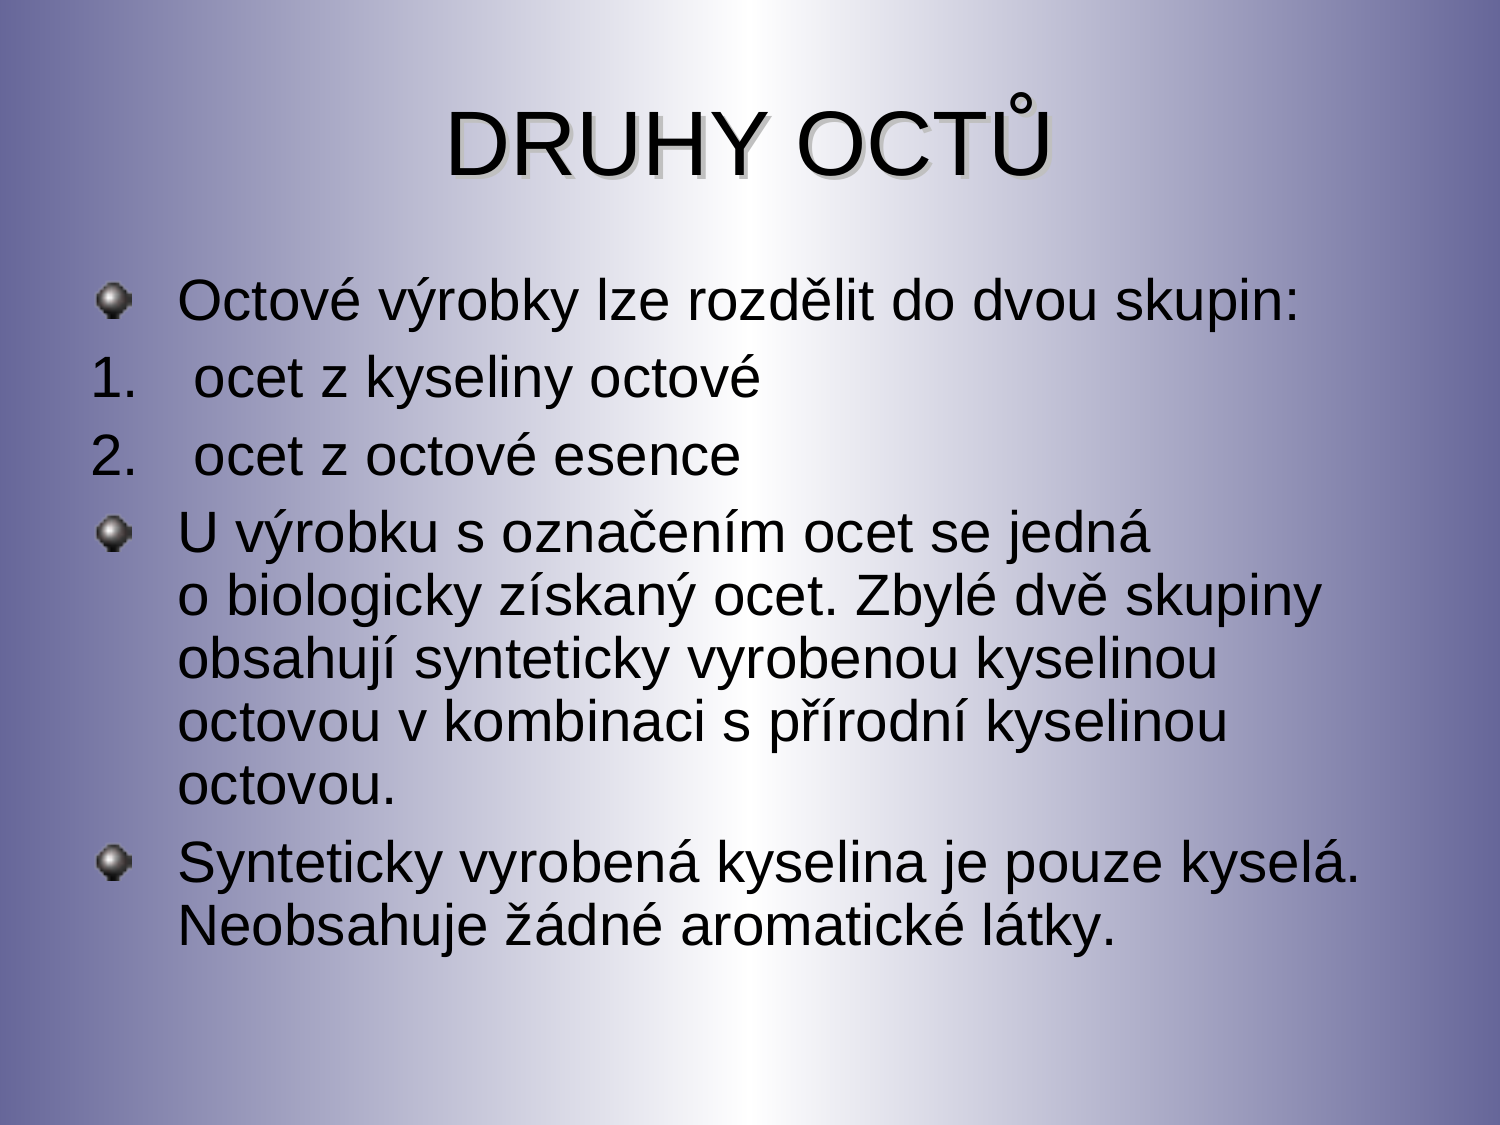

# DRUHY OCTŮ
Octové výrobky lze rozdělit do dvou skupin:
 ocet z kyseliny octové
 ocet z octové esence
U výrobku s označením ocet se jedná
o biologicky získaný ocet. Zbylé dvě skupiny obsahují synteticky vyrobenou kyselinou octovou v kombinaci s přírodní kyselinou octovou.
Synteticky vyrobená kyselina je pouze kyselá. Neobsahuje žádné aromatické látky.